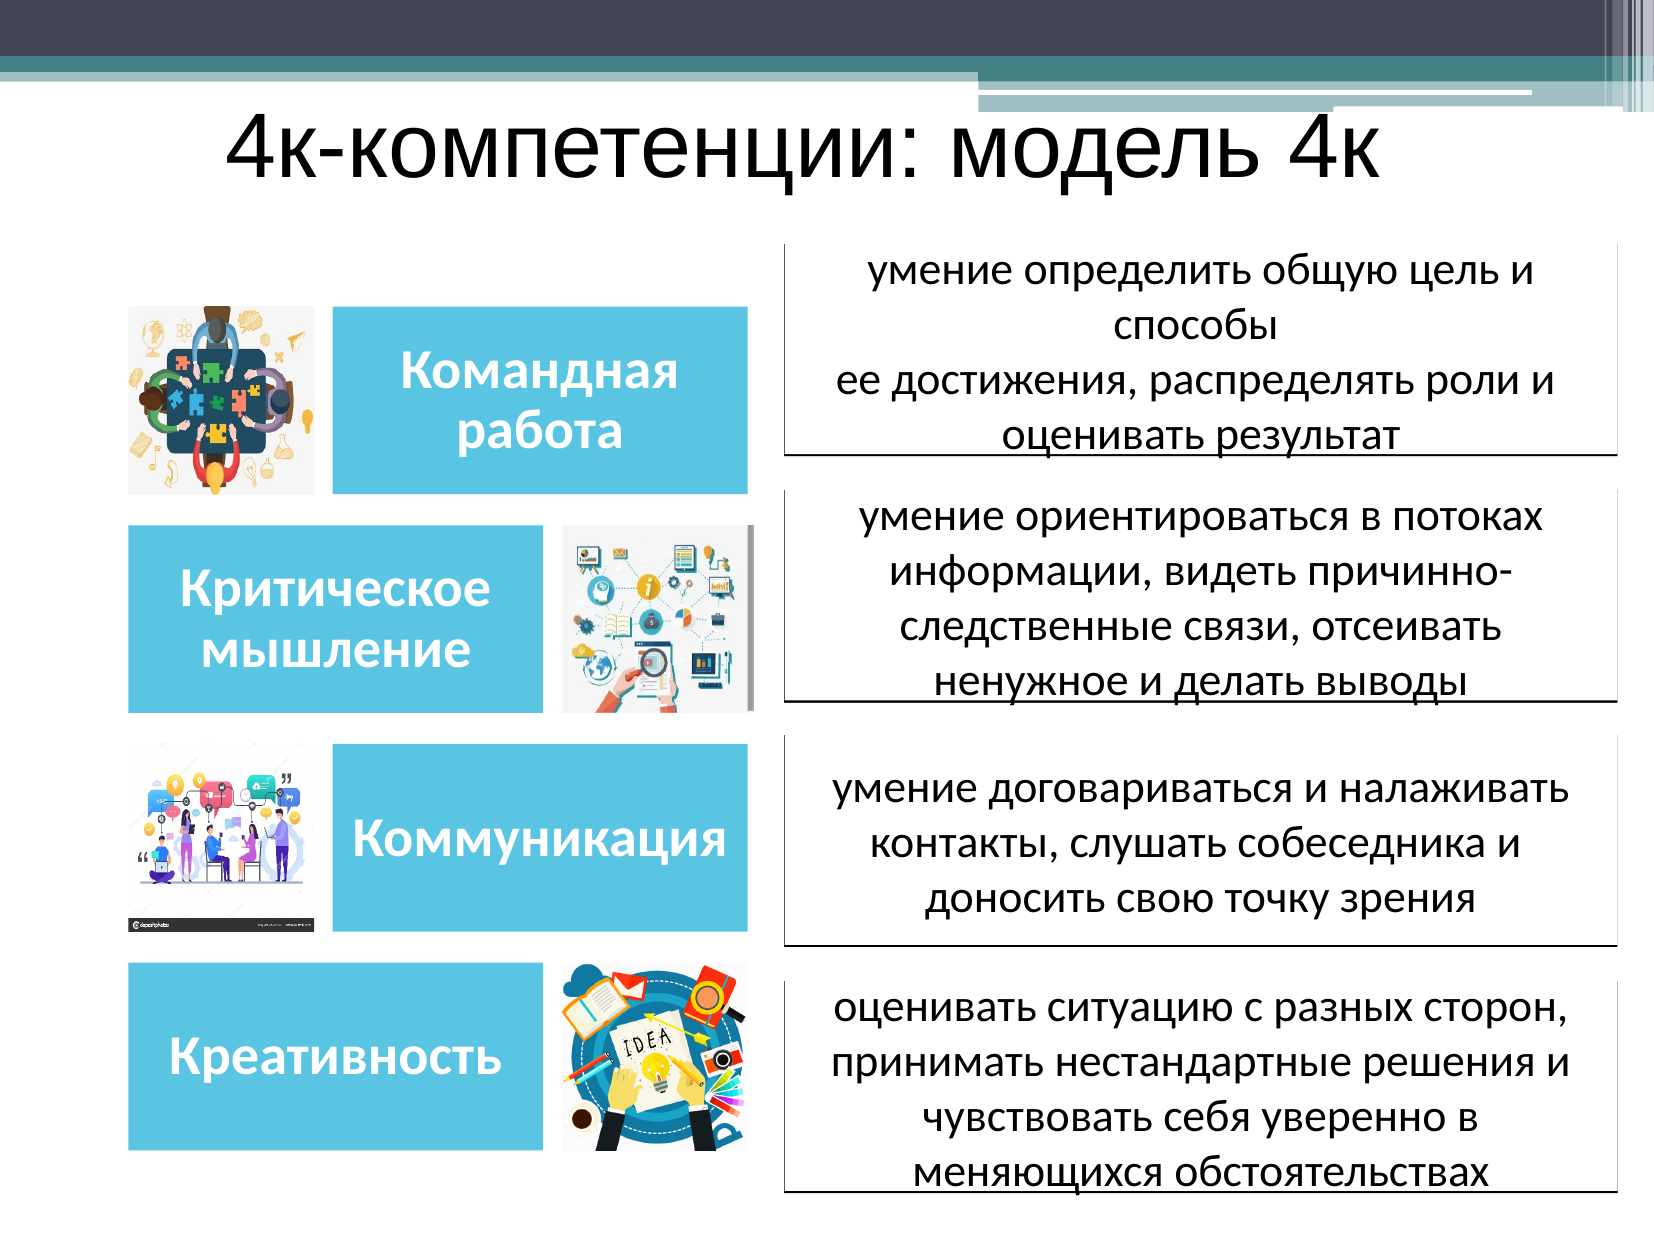

# 4к-компетенции: модель 4к
умение определить общую цель и способы
ее достижения, распределять роли и
оценивать результат
Командная работа
Критическое мышление
Коммуникация
Креативность
умение ориентироваться в потоках информации, видеть причинно-следственные связи, отсеивать ненужное и делать выводы
умение договариваться и налаживать контакты, слушать собеседника и
доносить свою точку зрения
оценивать ситуацию с разных сторон, принимать нестандартные решения и чувствовать себя уверенно в меняющихся обстоятельствах